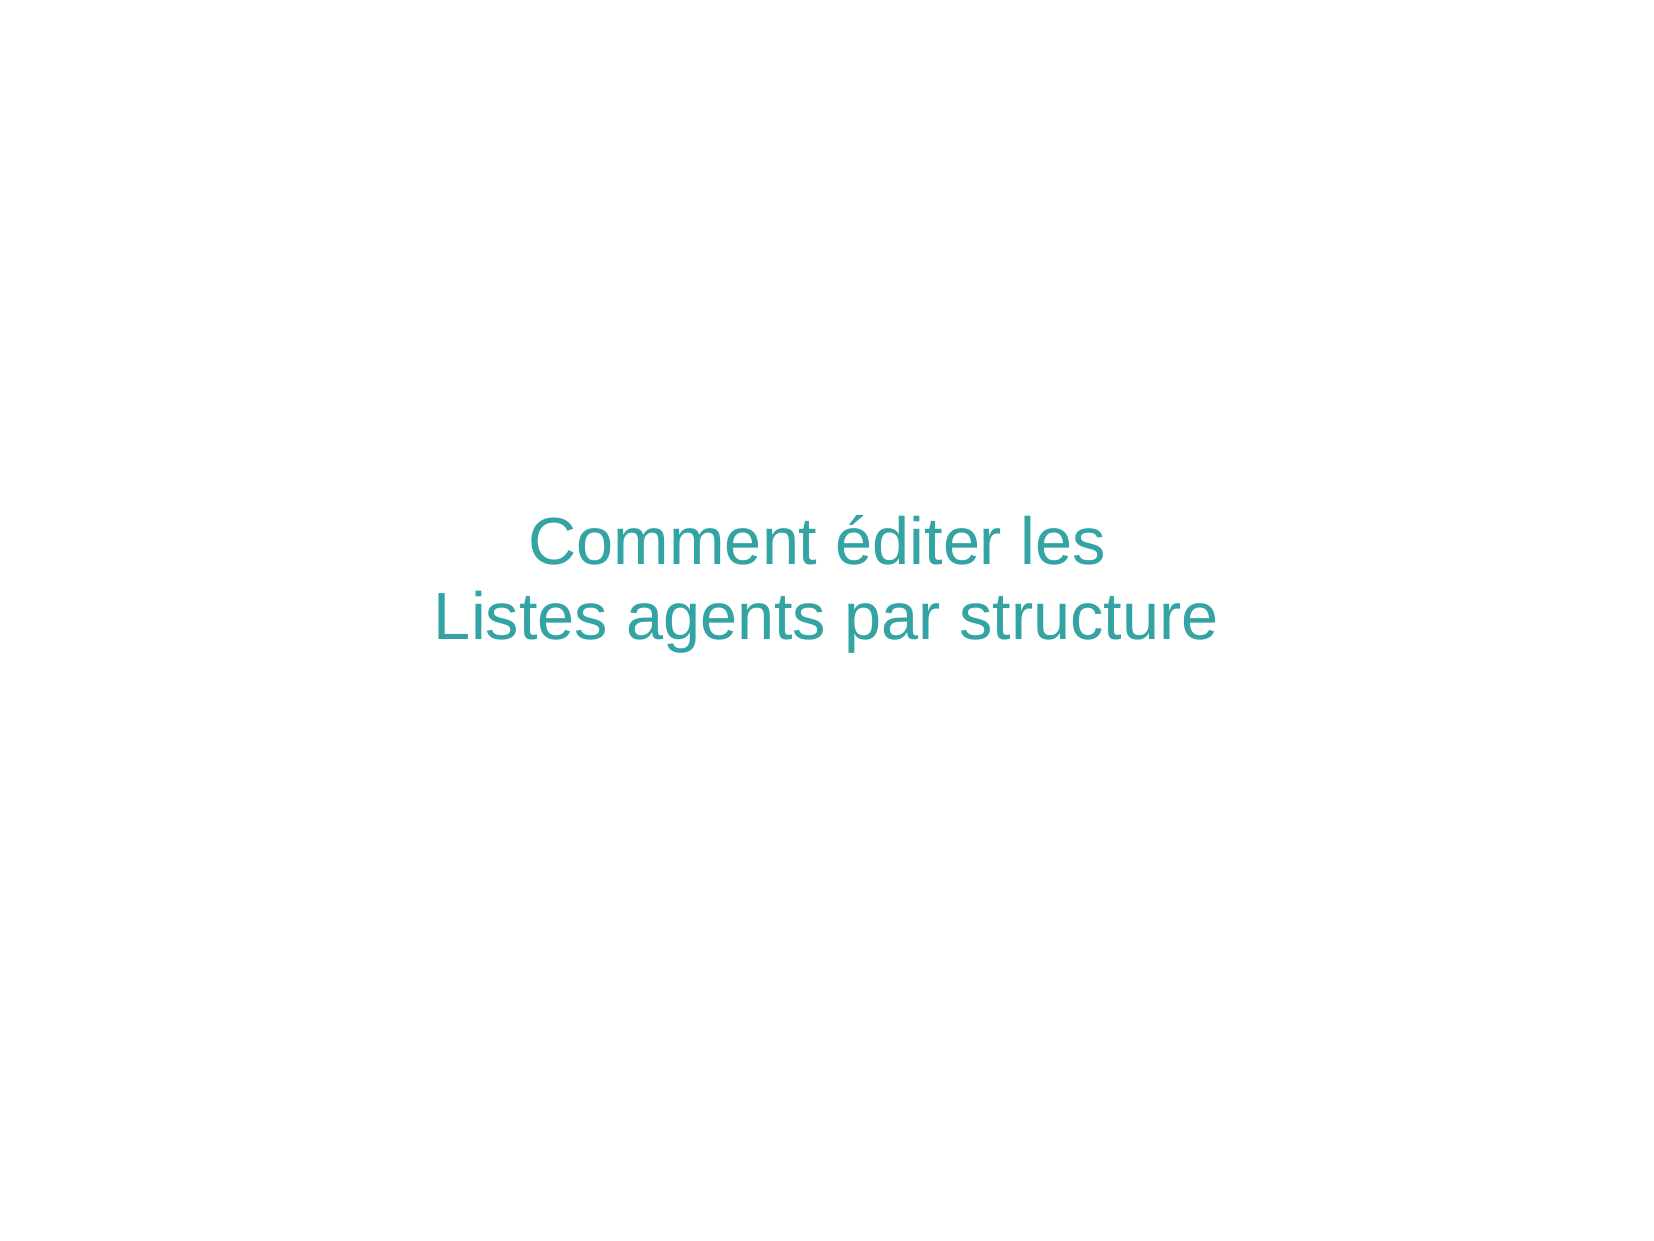

# Comment éditer les Listes agents par structure